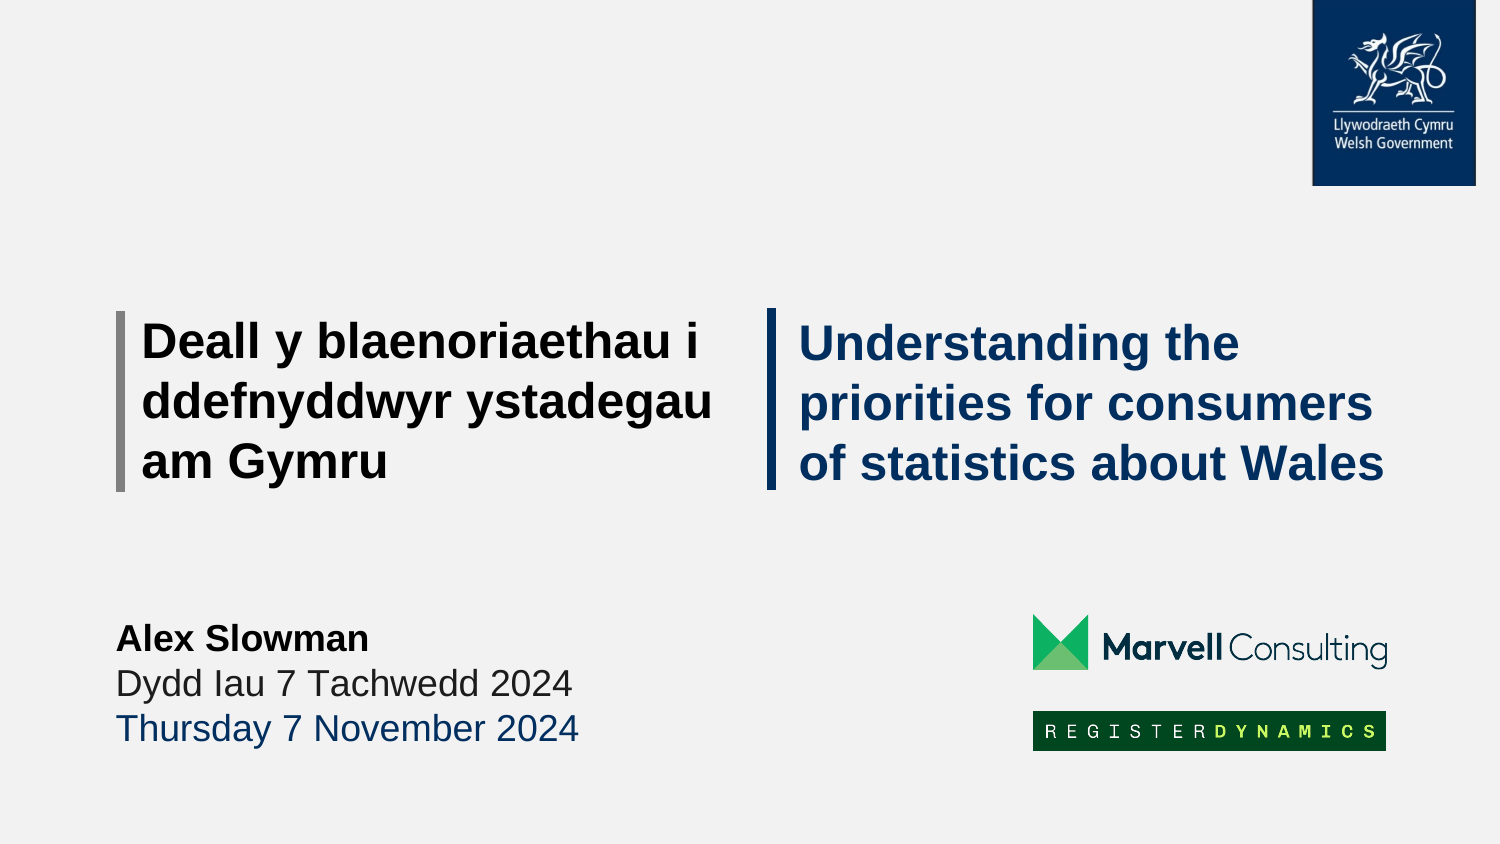

Deall y blaenoriaethau i ddefnyddwyr ystadegau am Gymru
Understanding the priorities for consumers of statistics about Wales
Alex Slowman
Dydd Iau 7 Tachwedd 2024
Thursday 7 November 2024